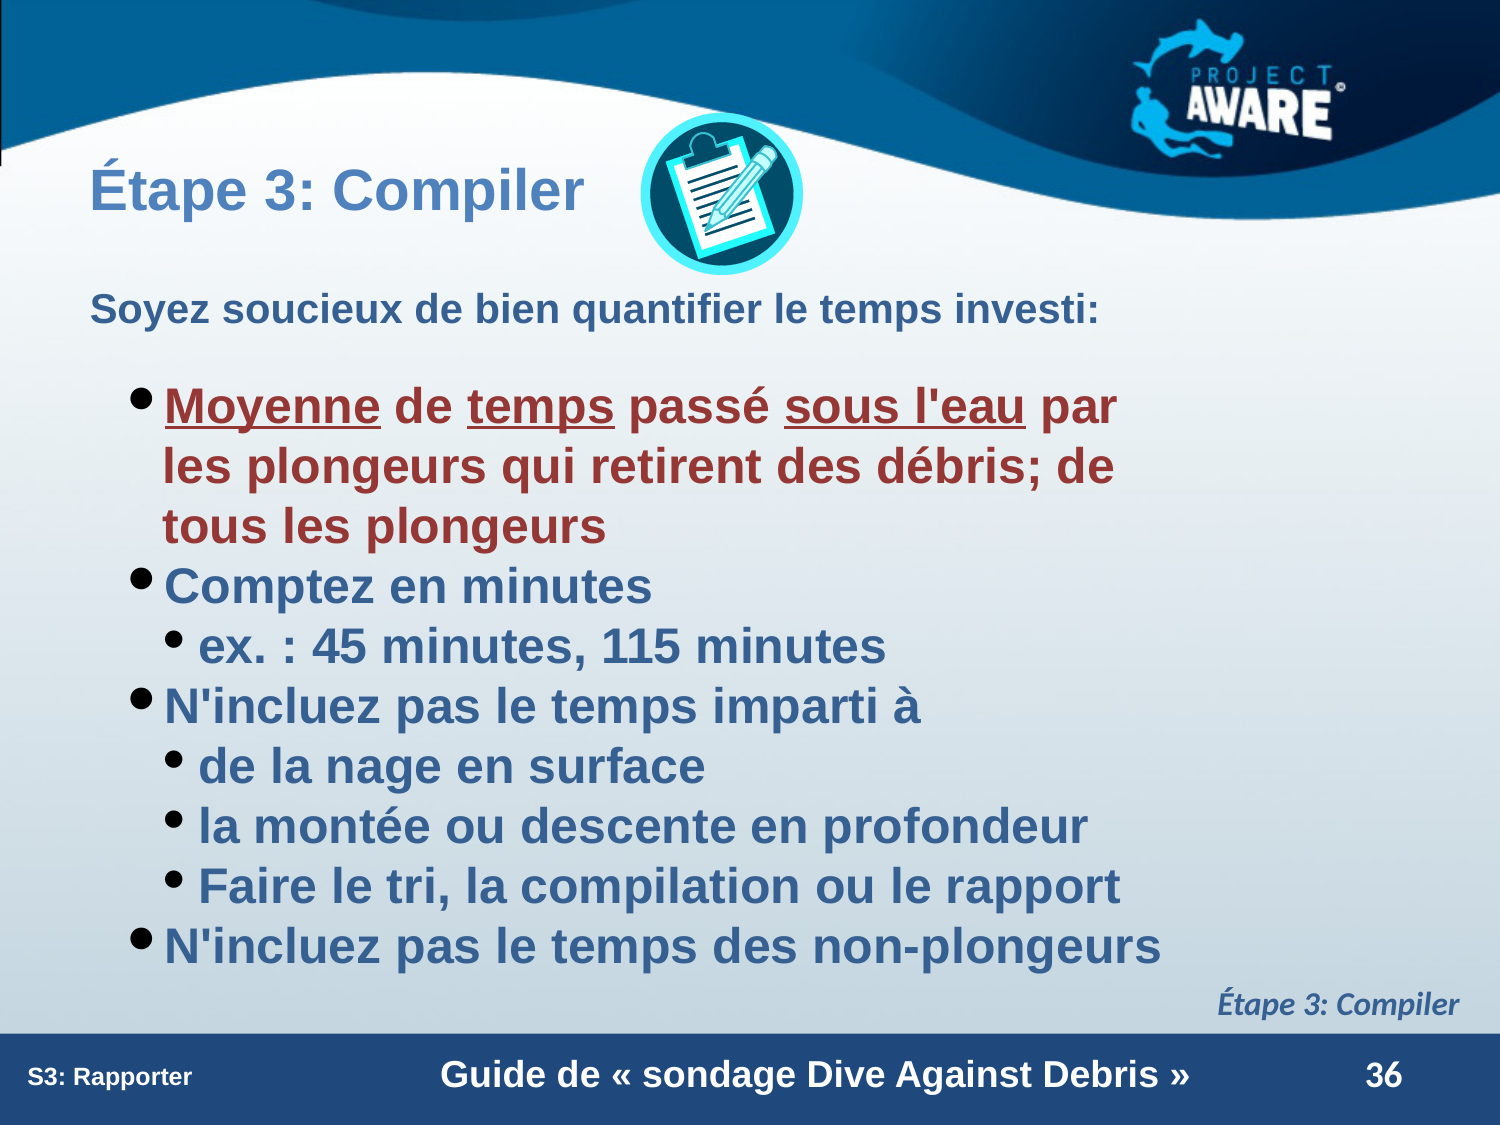

Étape 3: Compiler
Soyez soucieux de bien quantifier le temps investi:
Moyenne de temps passé sous l'eau par les plongeurs qui retirent des débris; de tous les plongeurs
Comptez en minutes
ex. : 45 minutes, 115 minutes
N'incluez pas le temps imparti à
de la nage en surface
la montée ou descente en profondeur
Faire le tri, la compilation ou le rapport
N'incluez pas le temps des non-plongeurs
Étape 3: Compiler
Guide de « sondage Dive Against Debris »
S3: Rapporter